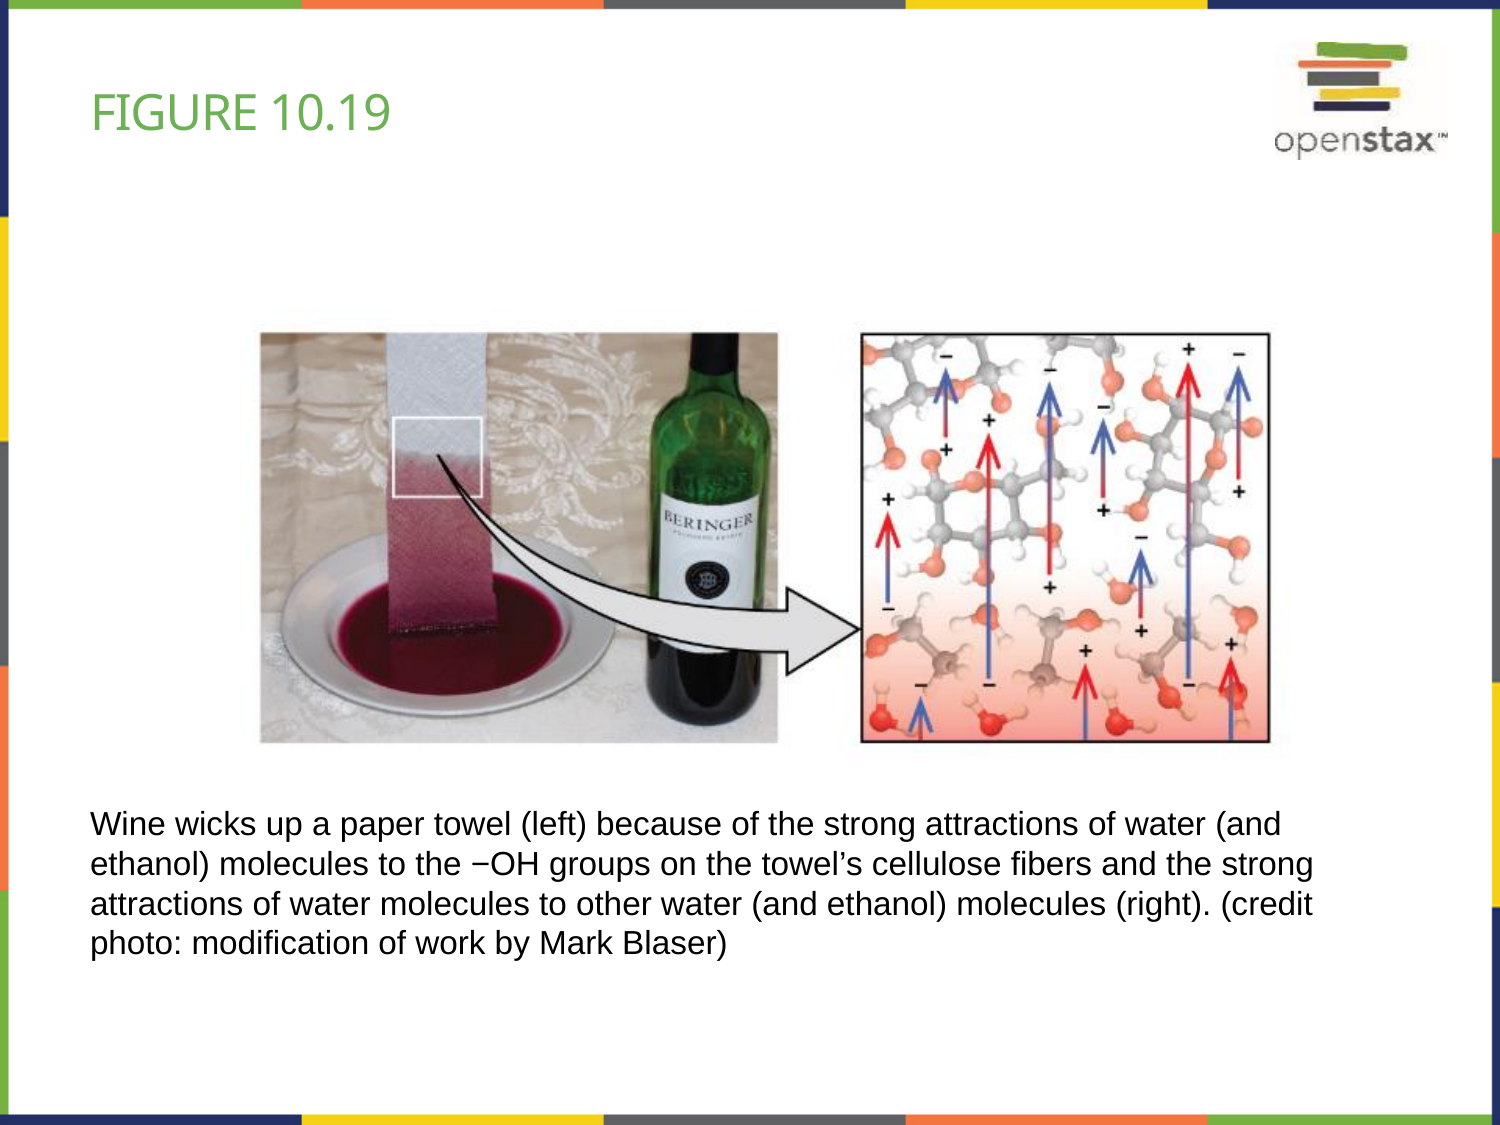

# Figure 10.19
Wine wicks up a paper towel (left) because of the strong attractions of water (and ethanol) molecules to the −OH groups on the towel’s cellulose fibers and the strong attractions of water molecules to other water (and ethanol) molecules (right). (credit photo: modification of work by Mark Blaser)